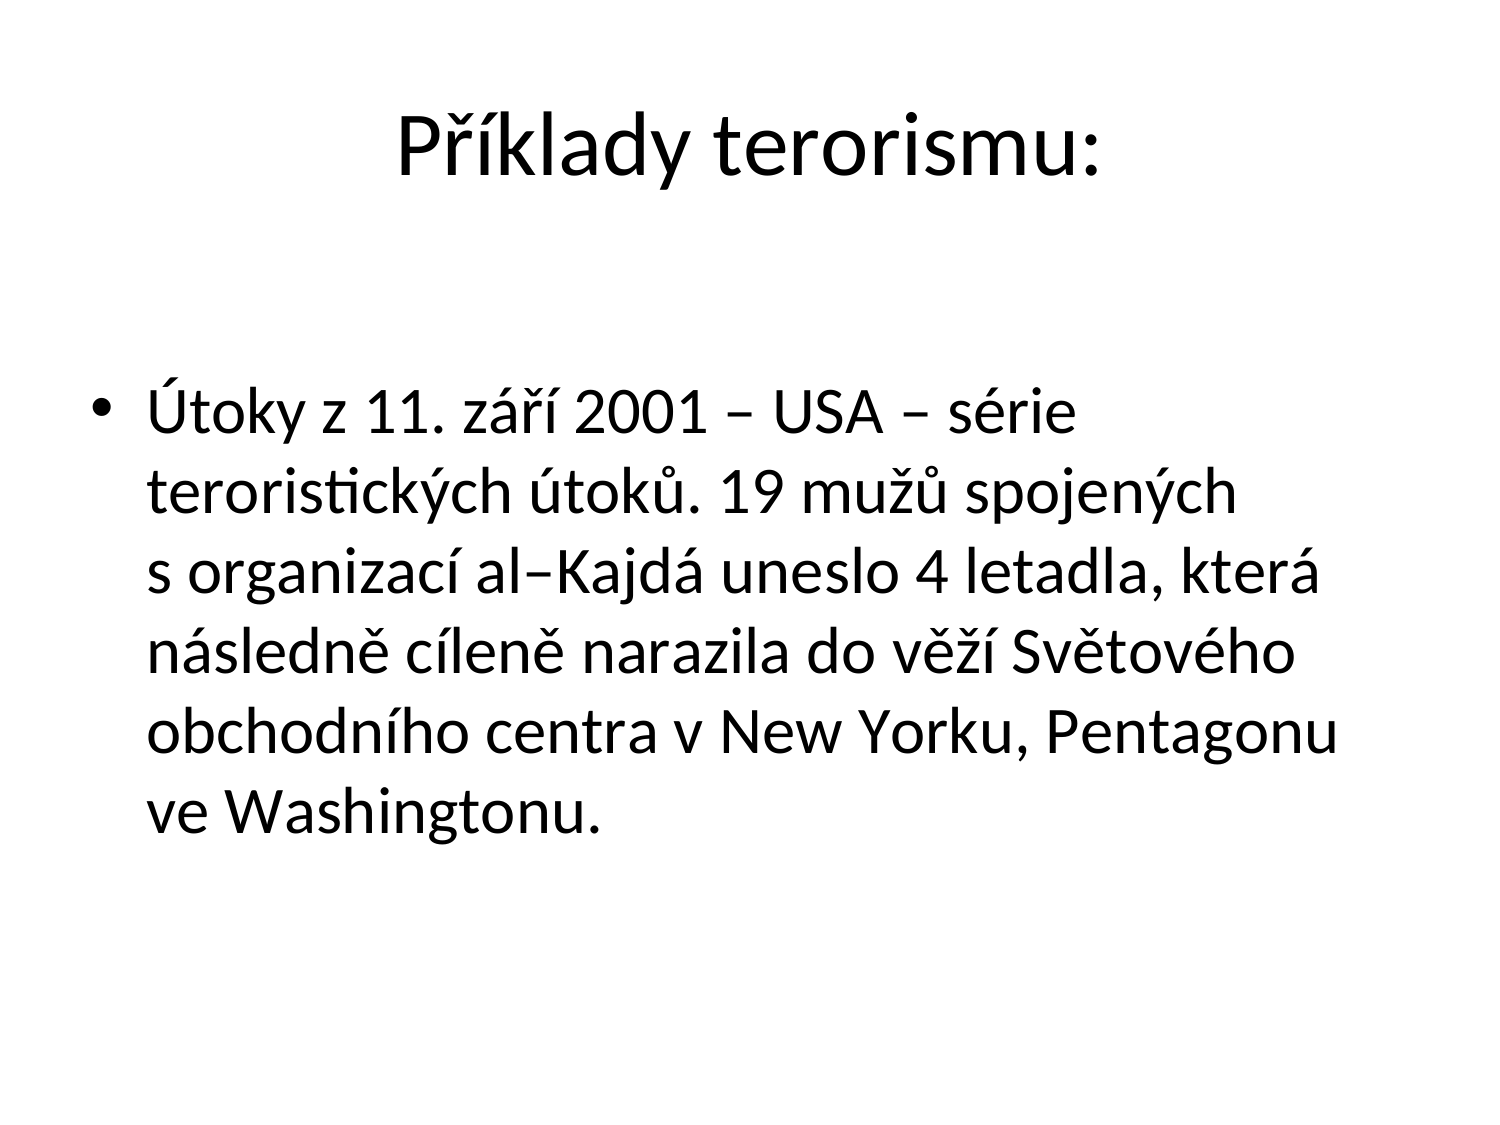

# Příklady terorismu:
Útoky z 11. září 2001 – USA – série teroristických útoků. 19 mužů spojených
s organizací al–Kajdá uneslo 4 letadla, která následně cíleně narazila do věží Světového obchodního centra v New Yorku, Pentagonu ve Washingtonu.